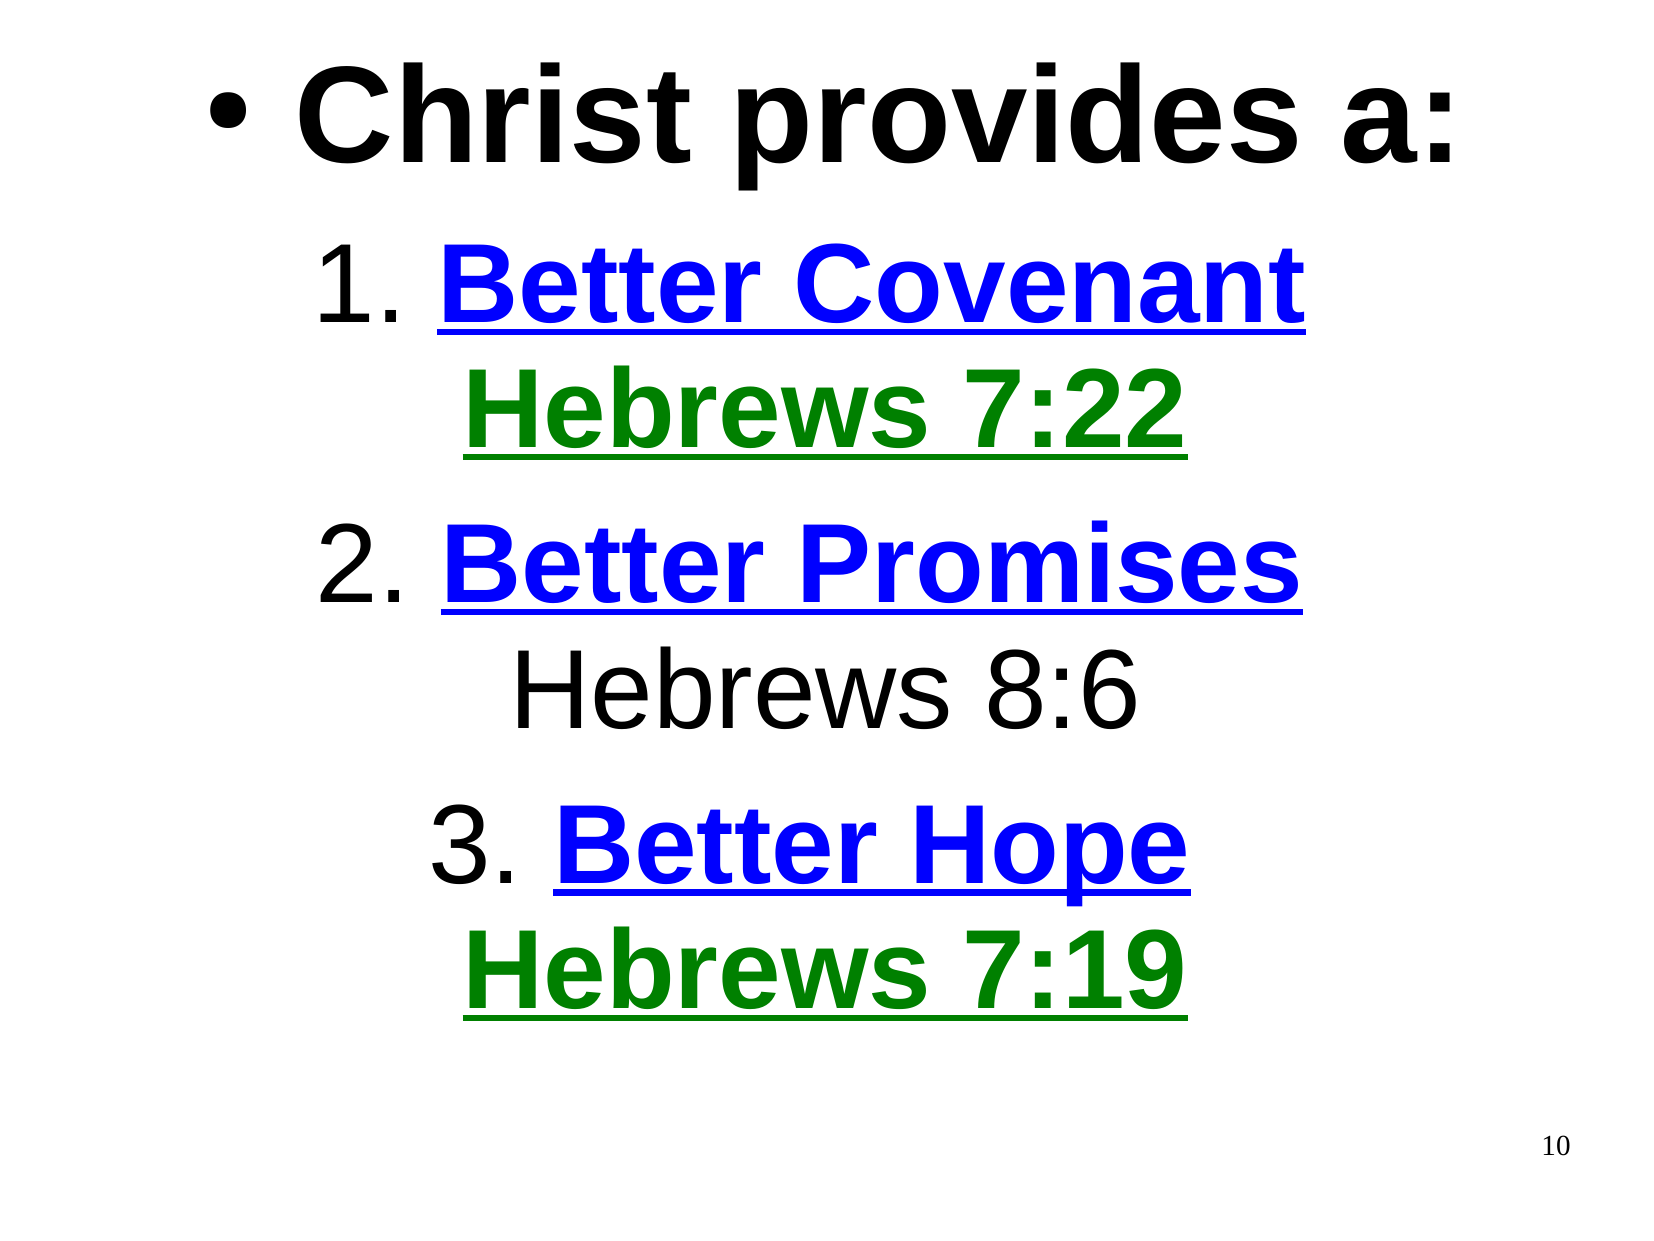

# Christ provides a:
1. Better Covenant
Hebrews 7:22
2. Better Promises
Hebrews 8:6
3. Better Hope
Hebrews 7:19
10